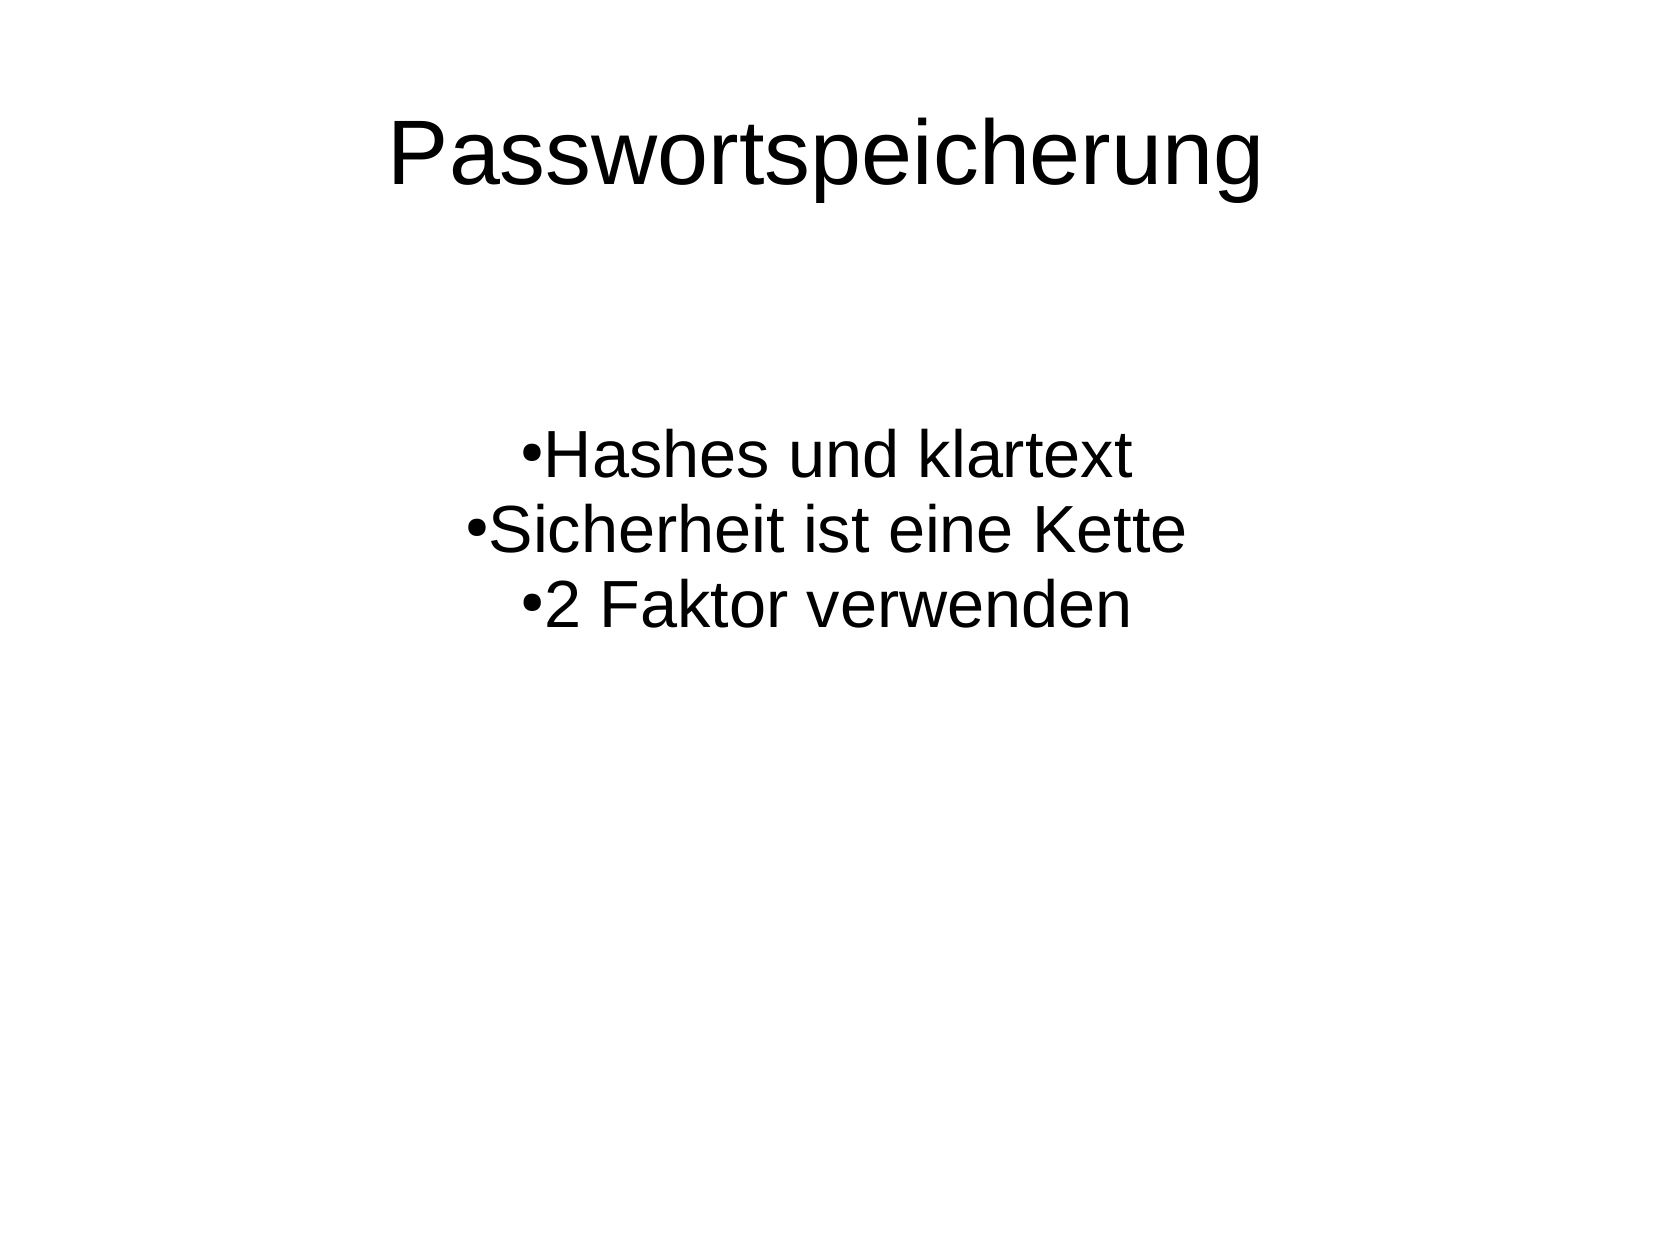

# Hashes und klartext
Sicherheit ist eine Kette
2 Faktor verwenden
Passwortspeicherung